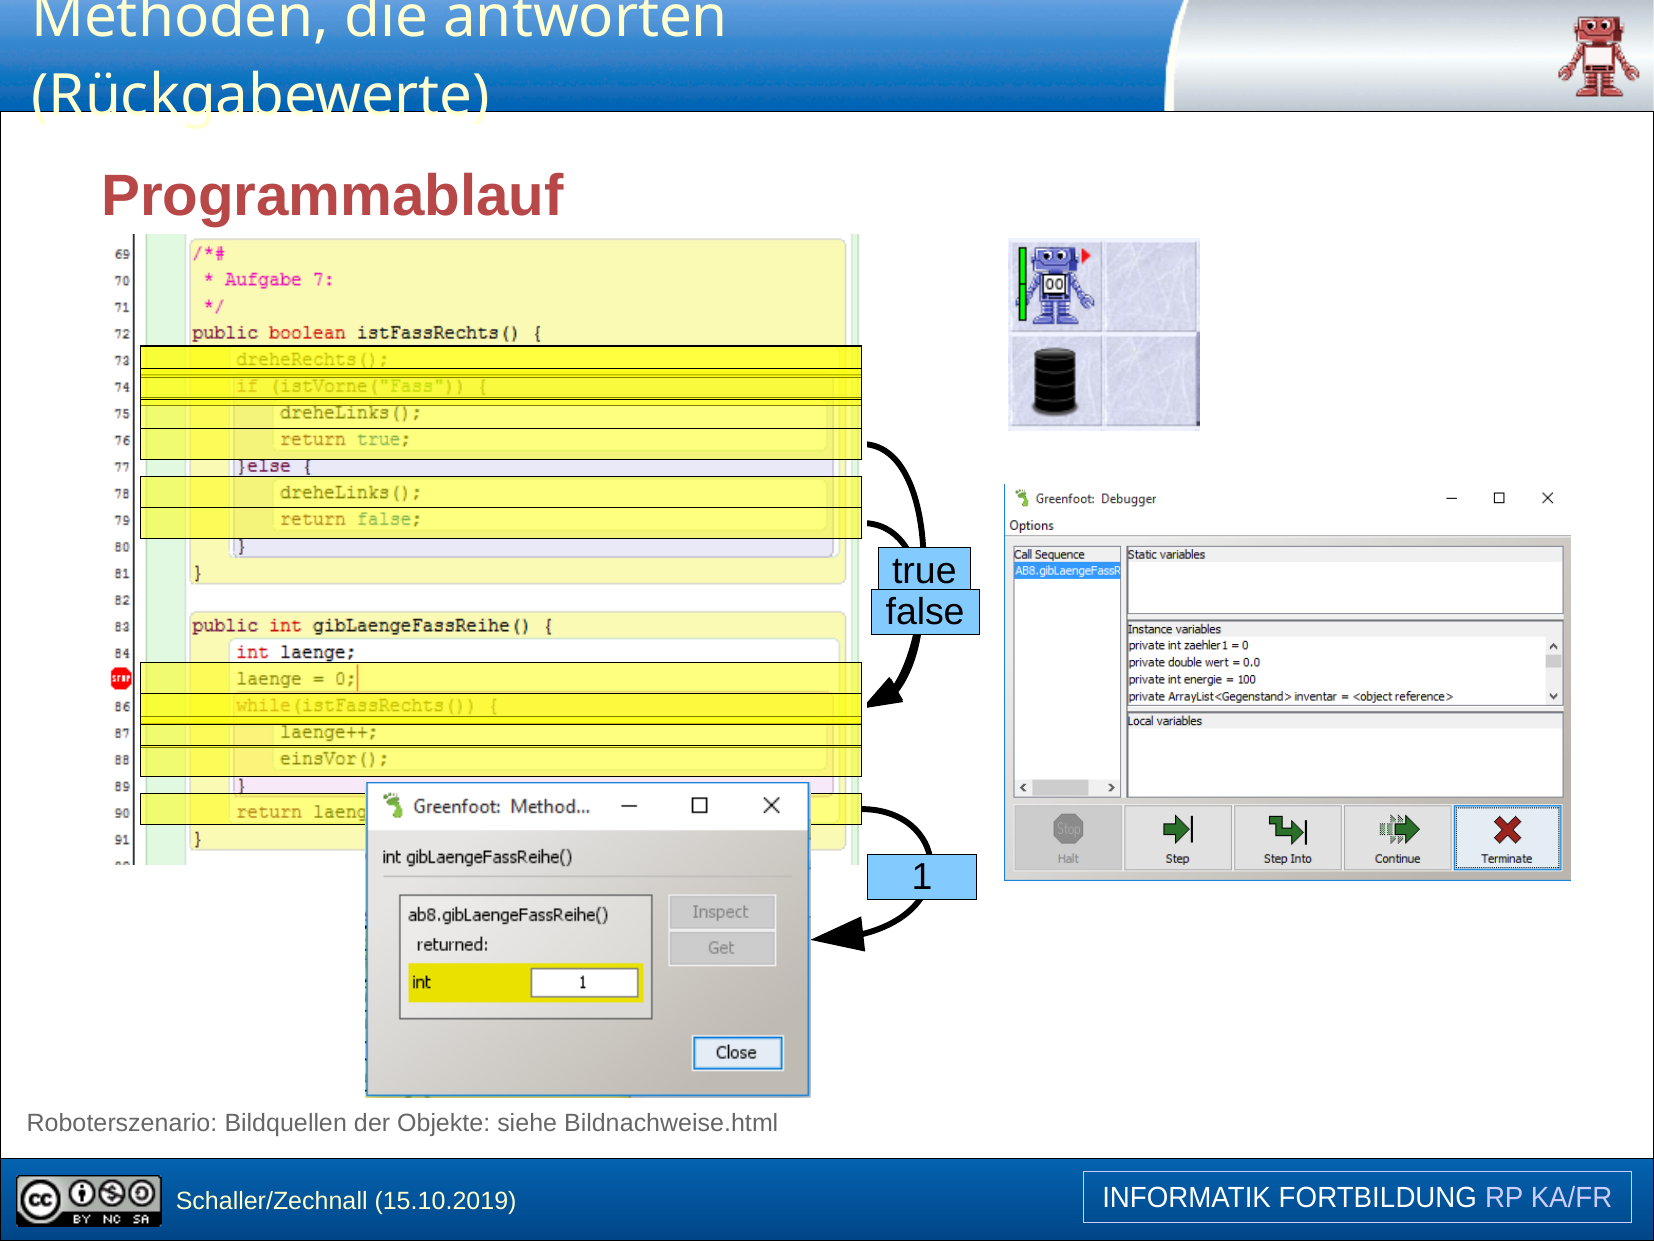

# Methoden, die antworten (Rückgabewerte)
Programmablauf
int getEnergie()
true
false
boolean istVorneFrei()
1
Roboterszenario: Bildquellen der Objekte: siehe Bildnachweise.html
5
23.04.2009